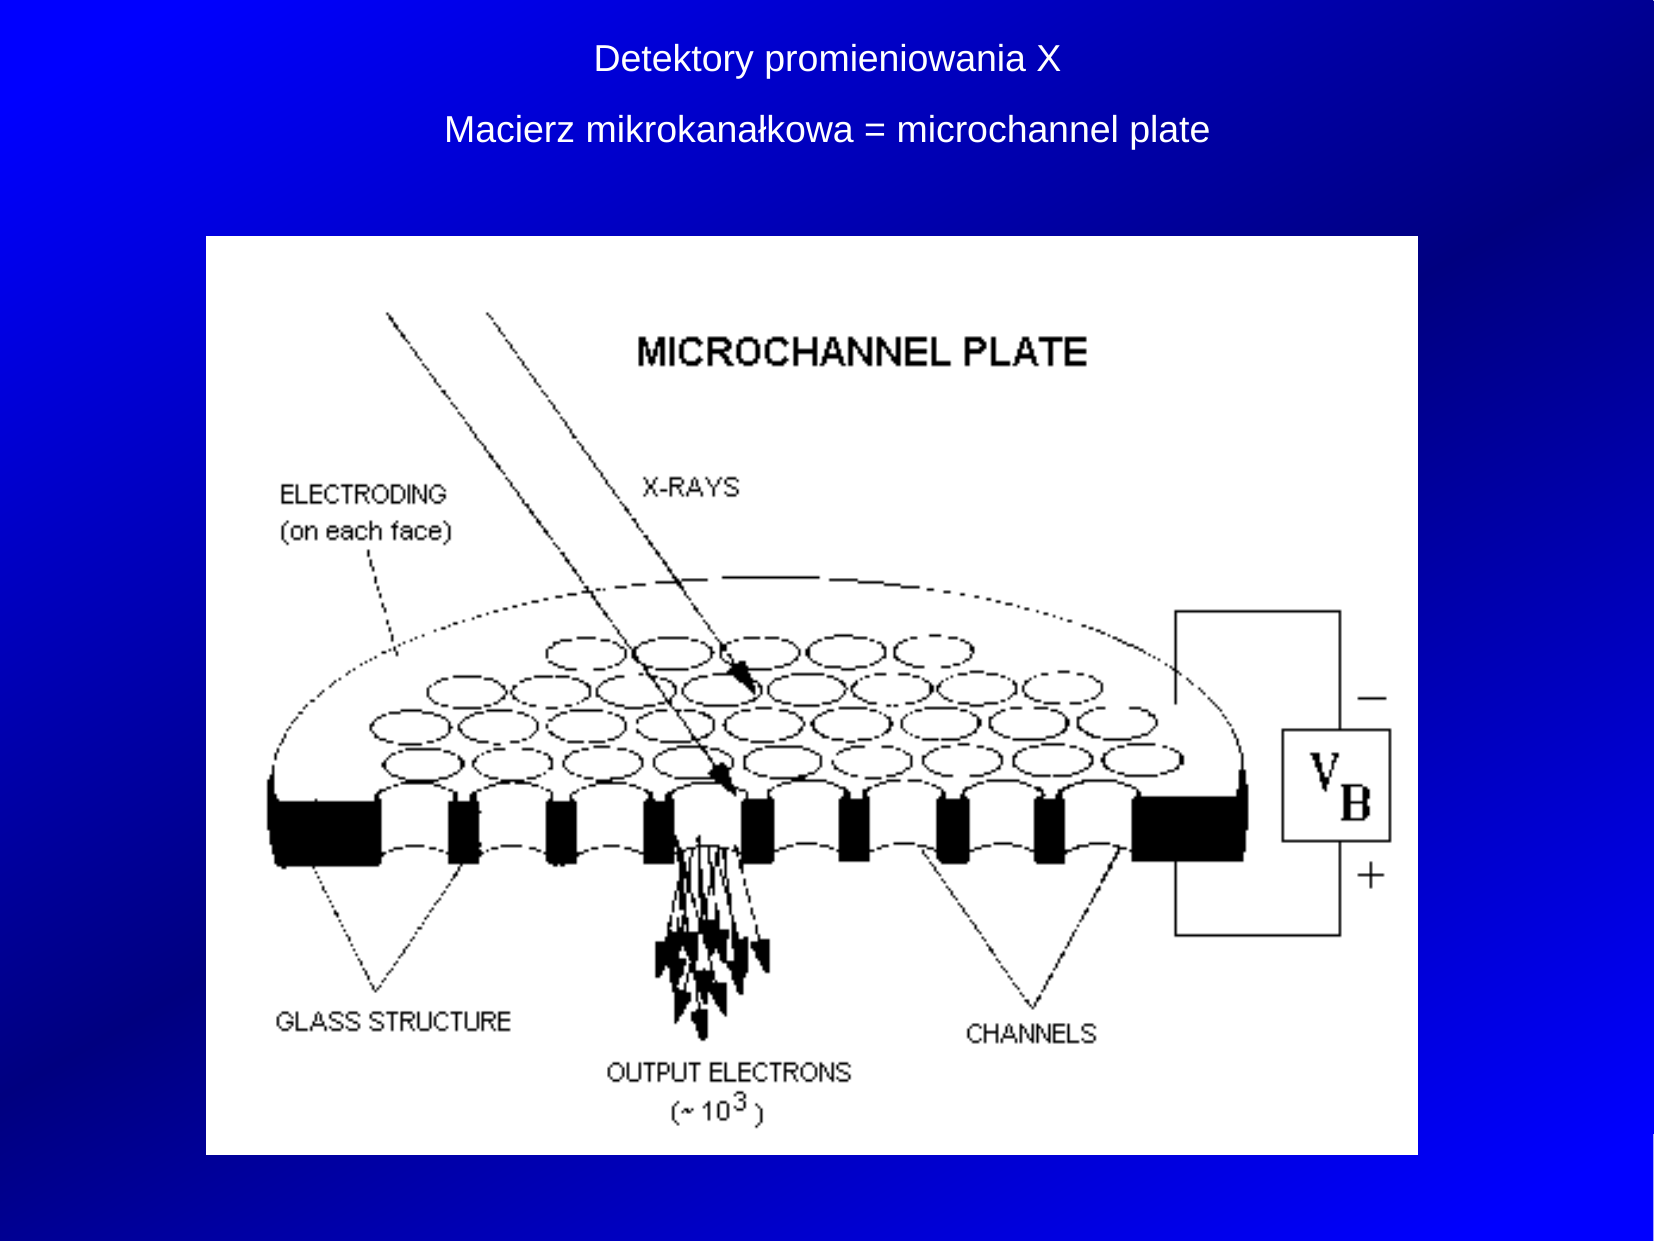

Detektory promieniowania X
Macierz mikrokanałkowa = microchannel plate